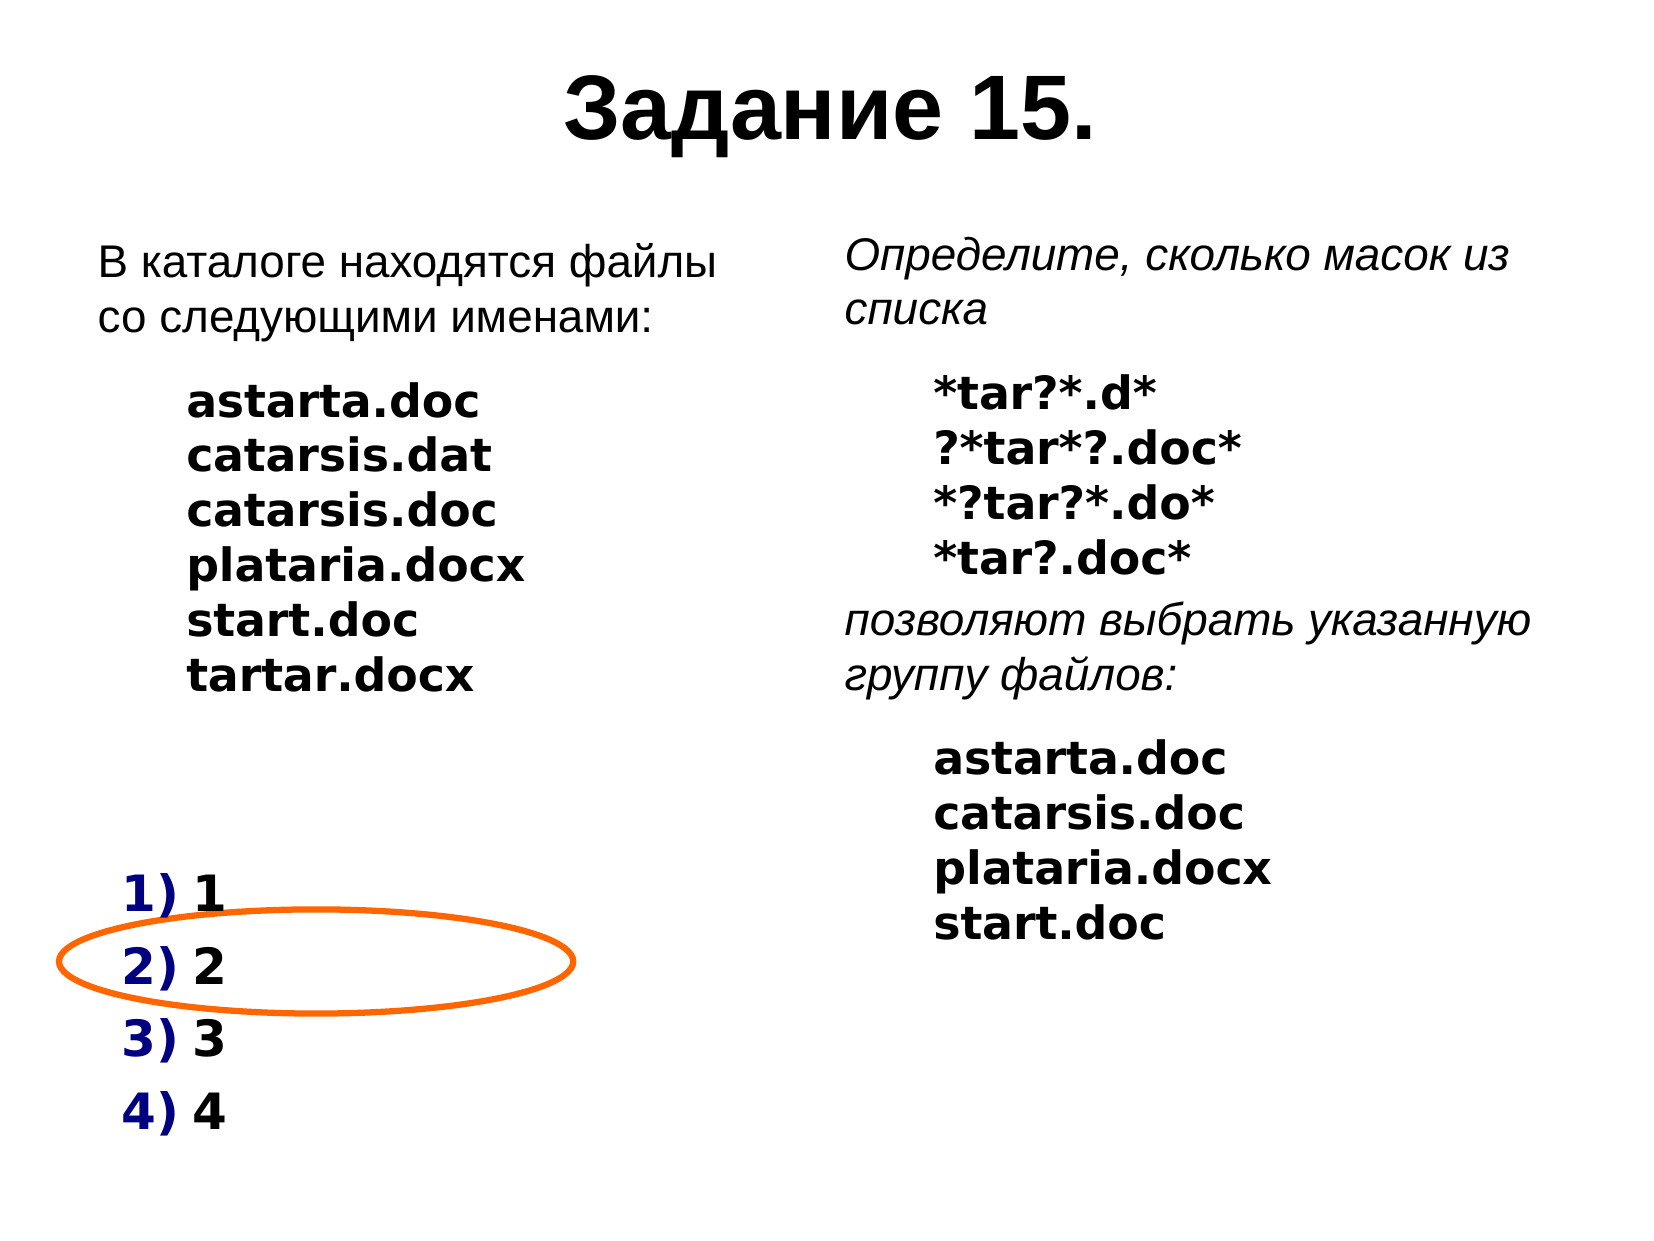

# Задание 15.
В каталоге находятся файлы со следующими именами:
astarta.doc
catarsis.dat
catarsis.doc
plataria.docx
start.doc
tartar.docx
Определите, сколько масок из списка
*tar?*.d*
?*tar*?.doc*
*?tar?*.do*
*tar?.doc*
позволяют выбрать указанную группу файлов:
astarta.doc
catarsis.doc
plataria.docx
start.doc
1
2
3
4